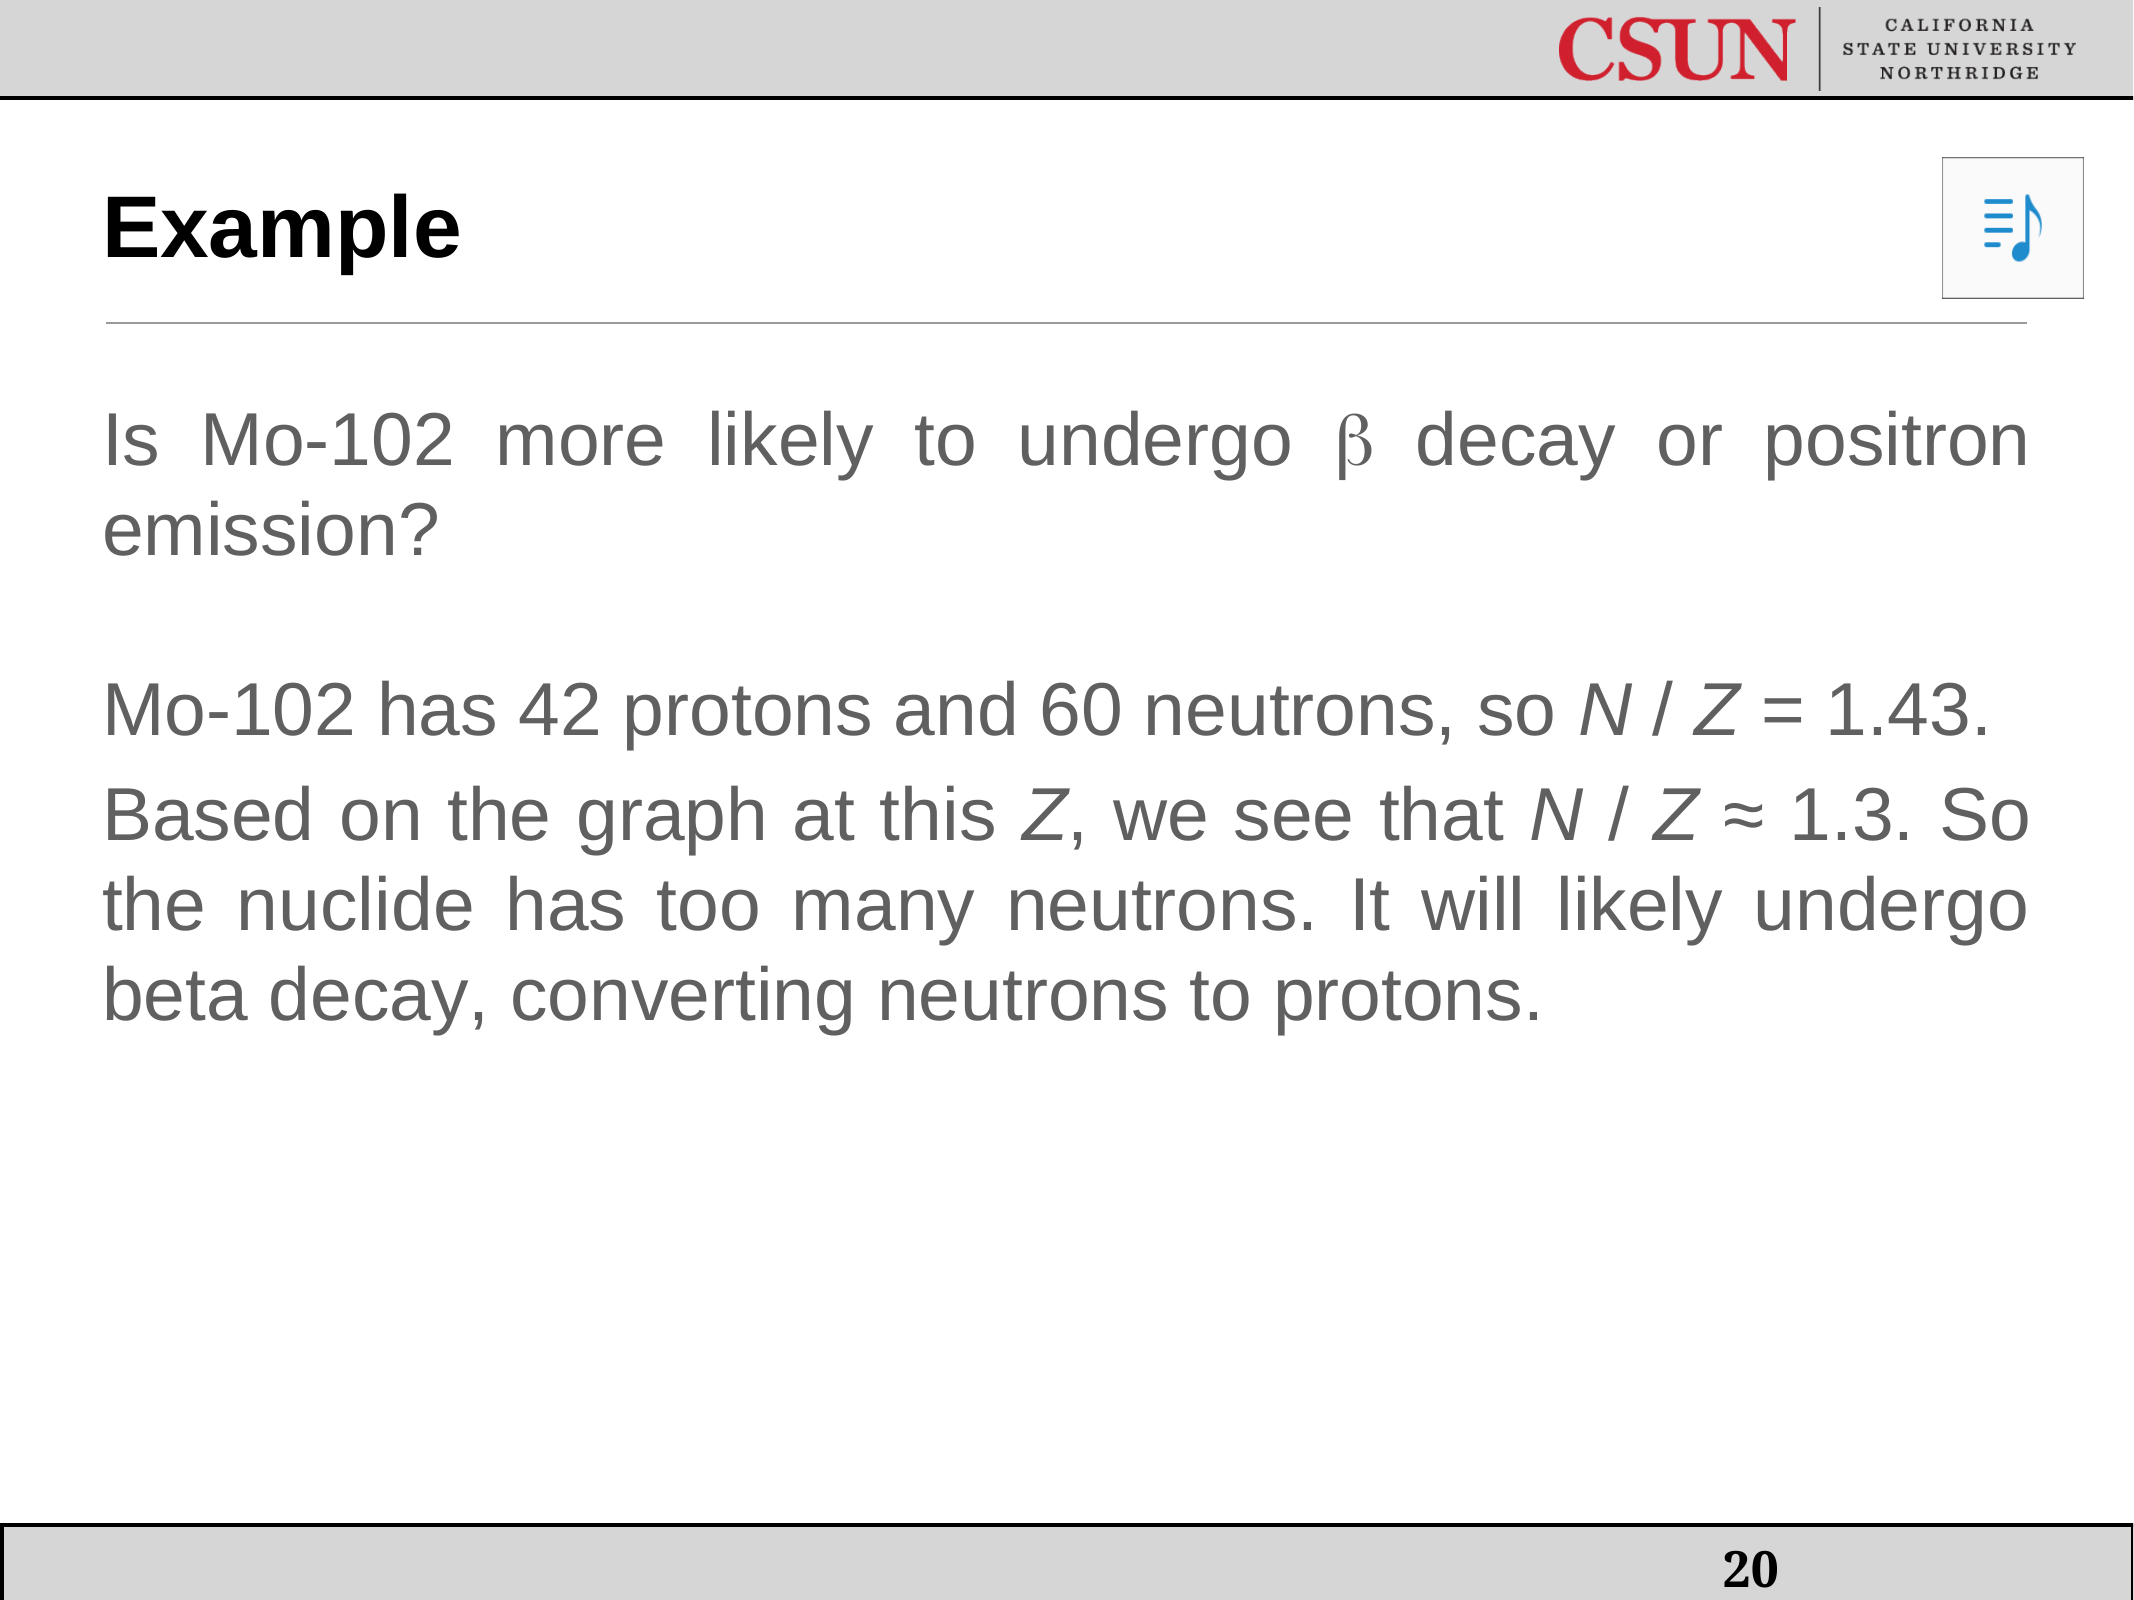

# Example
Is Mo-102 more likely to undergo  decay or positron emission?
Mo-102 has 42 protons and 60 neutrons, so N / Z = 1.43.
Based on the graph at this Z, we see that N / Z ≈ 1.3. So the nuclide has too many neutrons. It will likely undergo beta decay, converting neutrons to protons.
20